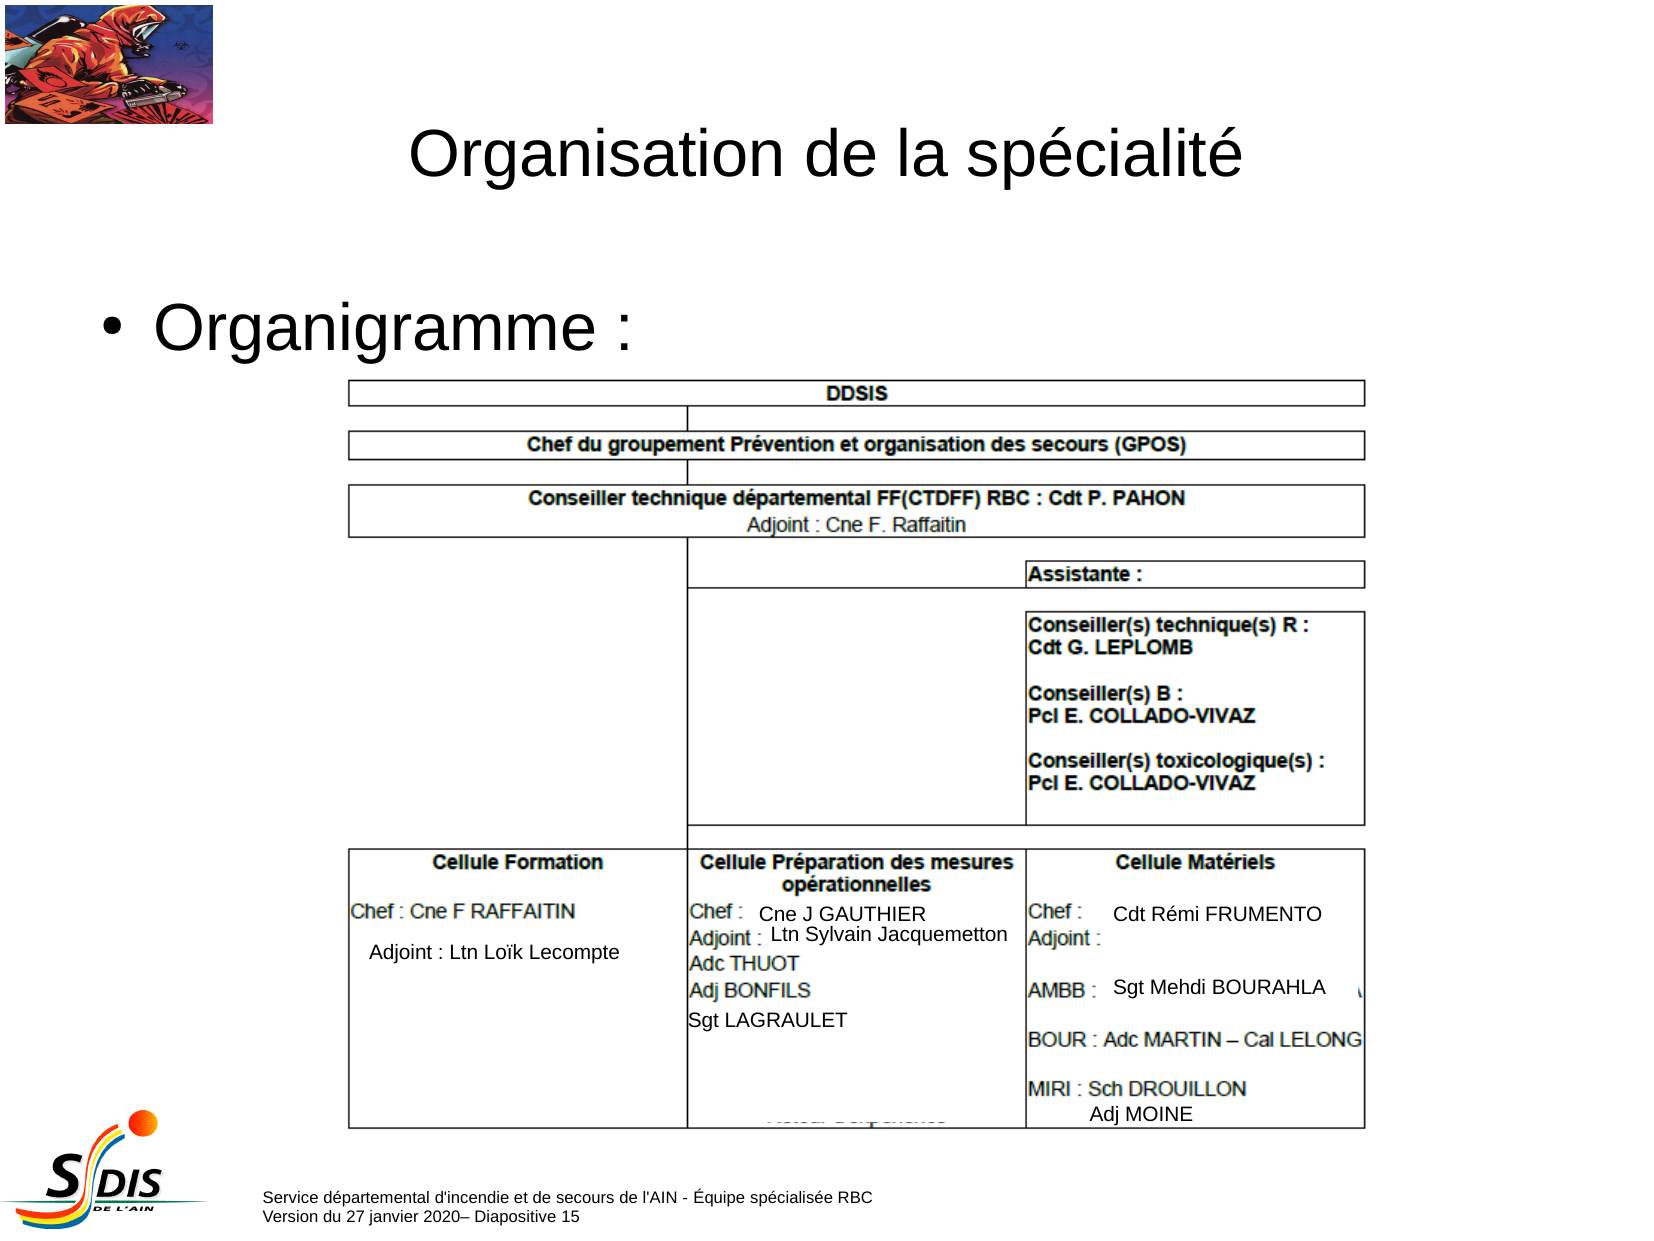

# Organisation de la spécialité
Organigramme :
Cne J GAUTHIER
Cdt Rémi FRUMENTO
Ltn Sylvain Jacquemetton
Adjoint : Ltn Loïk Lecompte
Sgt Mehdi BOURAHLA
Sgt LAGRAULET
Adj MOINE